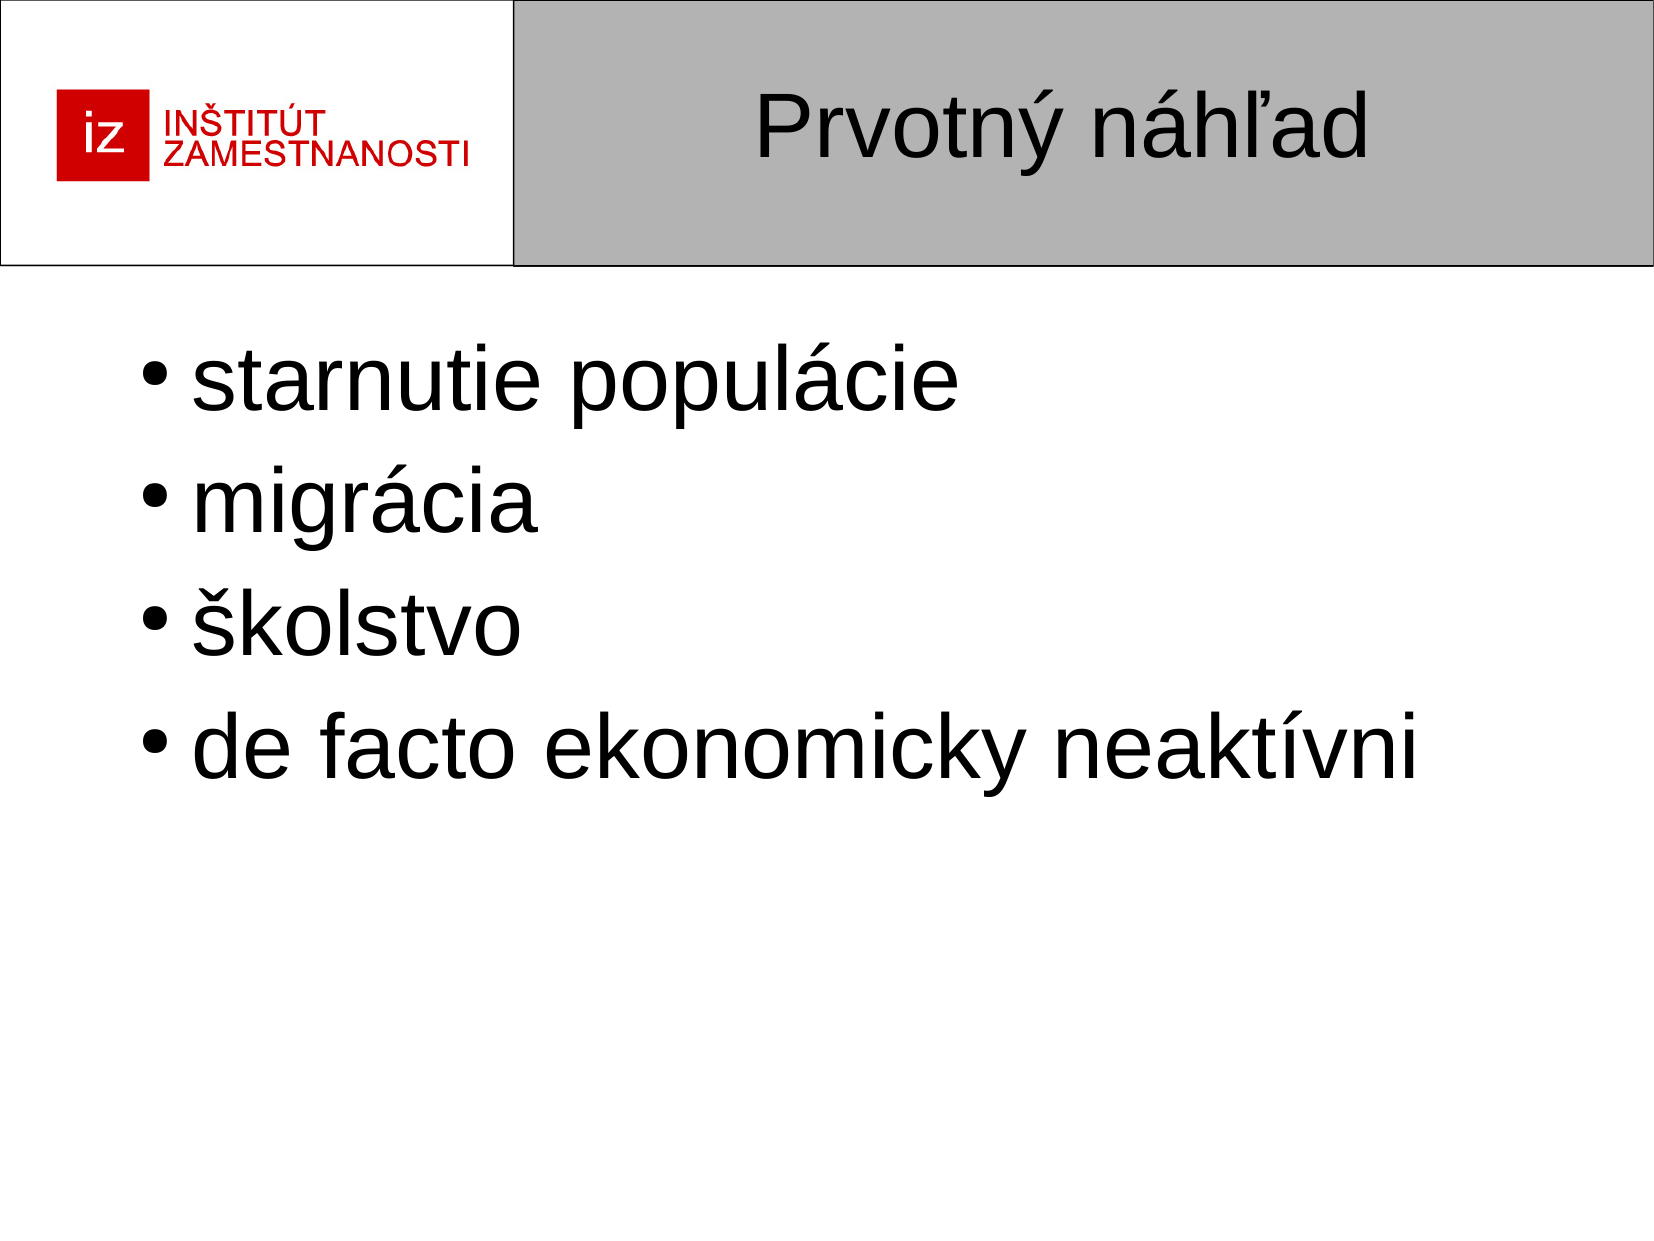

Prvotný náhľad
# starnutie populácie
migrácia
školstvo
de facto ekonomicky neaktívni